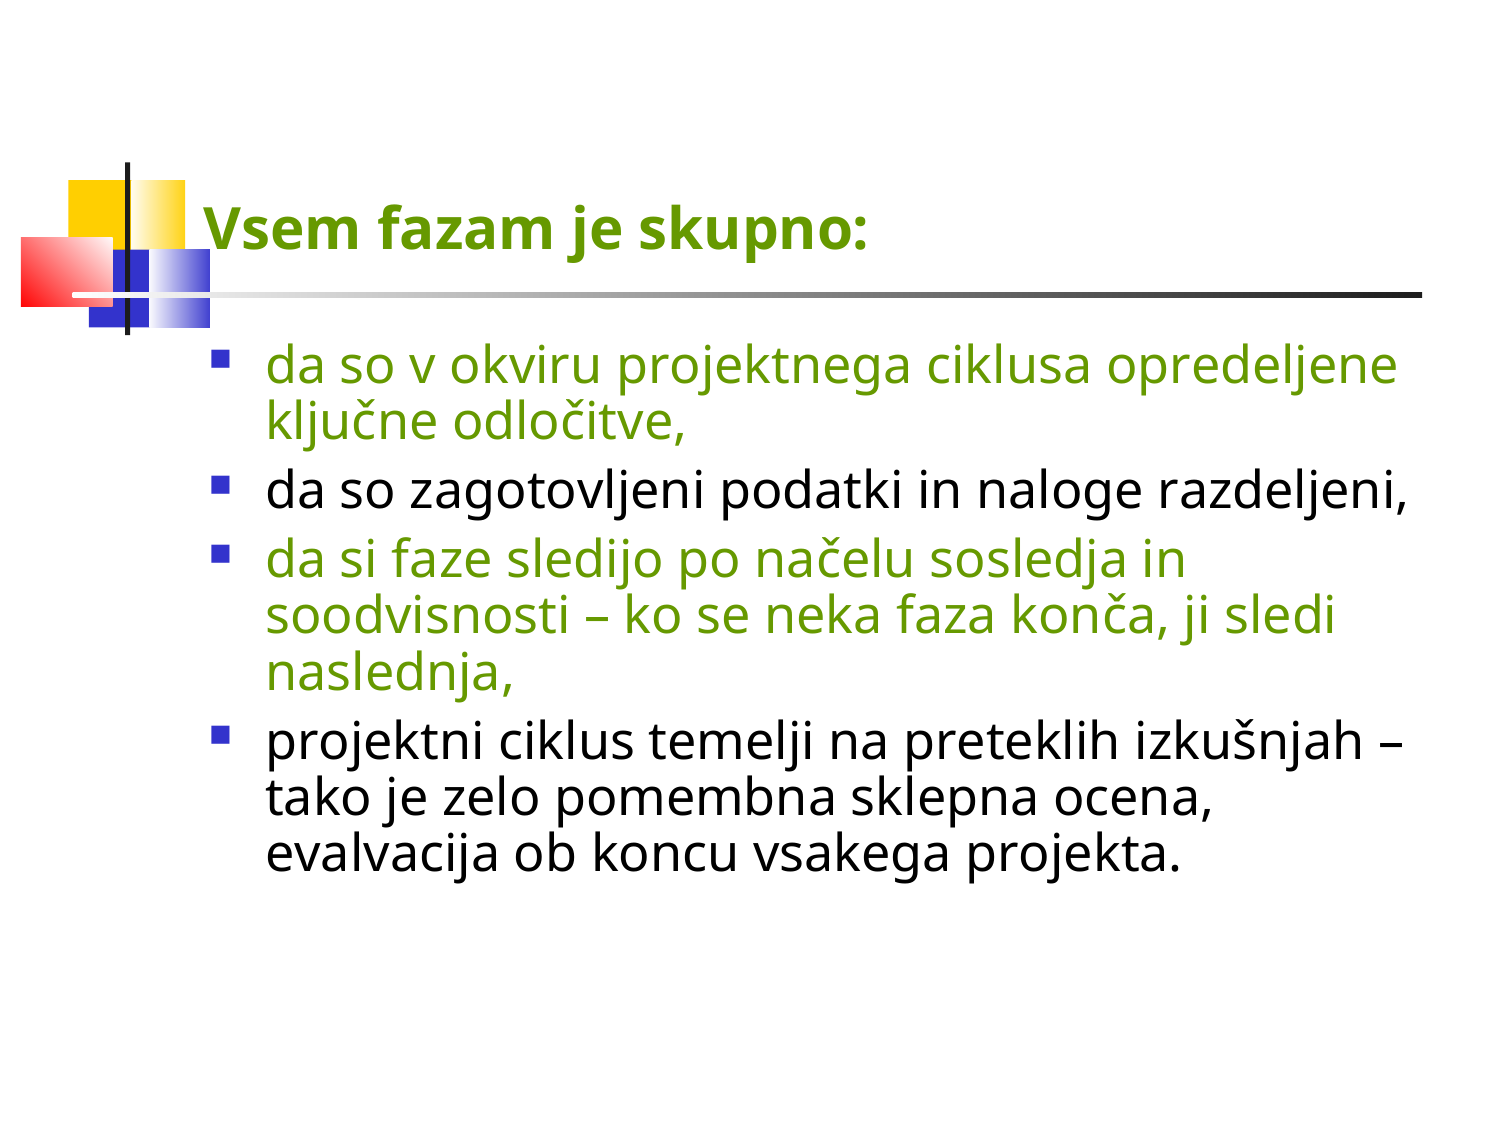

# Vsem fazam je skupno:
da so v okviru projektnega ciklusa opredeljene ključne odločitve,
da so zagotovljeni podatki in naloge razdeljeni,
da si faze sledijo po načelu sosledja in soodvisnosti – ko se neka faza konča, ji sledi naslednja,
projektni ciklus temelji na preteklih izkušnjah – tako je zelo pomembna sklepna ocena, evalvacija ob koncu vsakega projekta.